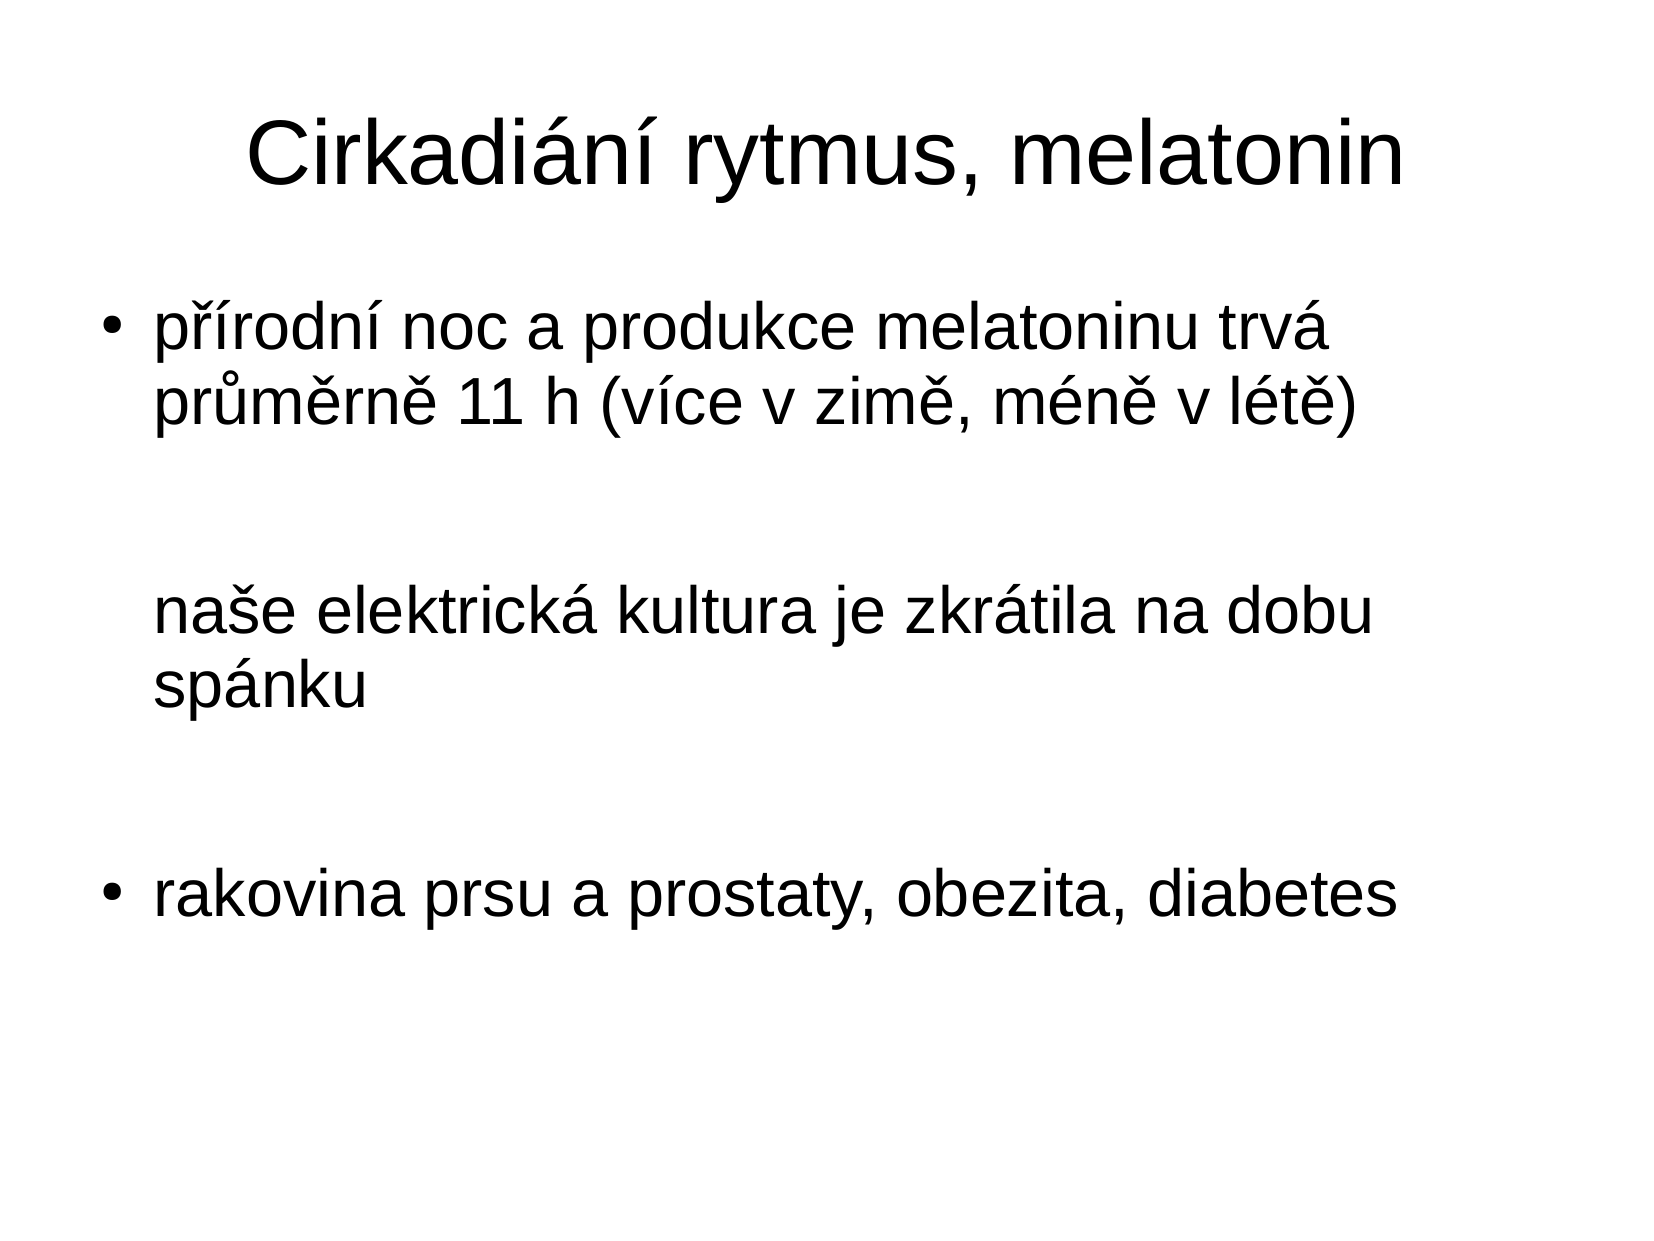

# Cirkadiání rytmus, melatonin
přírodní noc a produkce melatoninu trvá průměrně 11 h (více v zimě, méně v létě)
naše elektrická kultura je zkrátila na dobu spánku
rakovina prsu a prostaty, obezita, diabetes